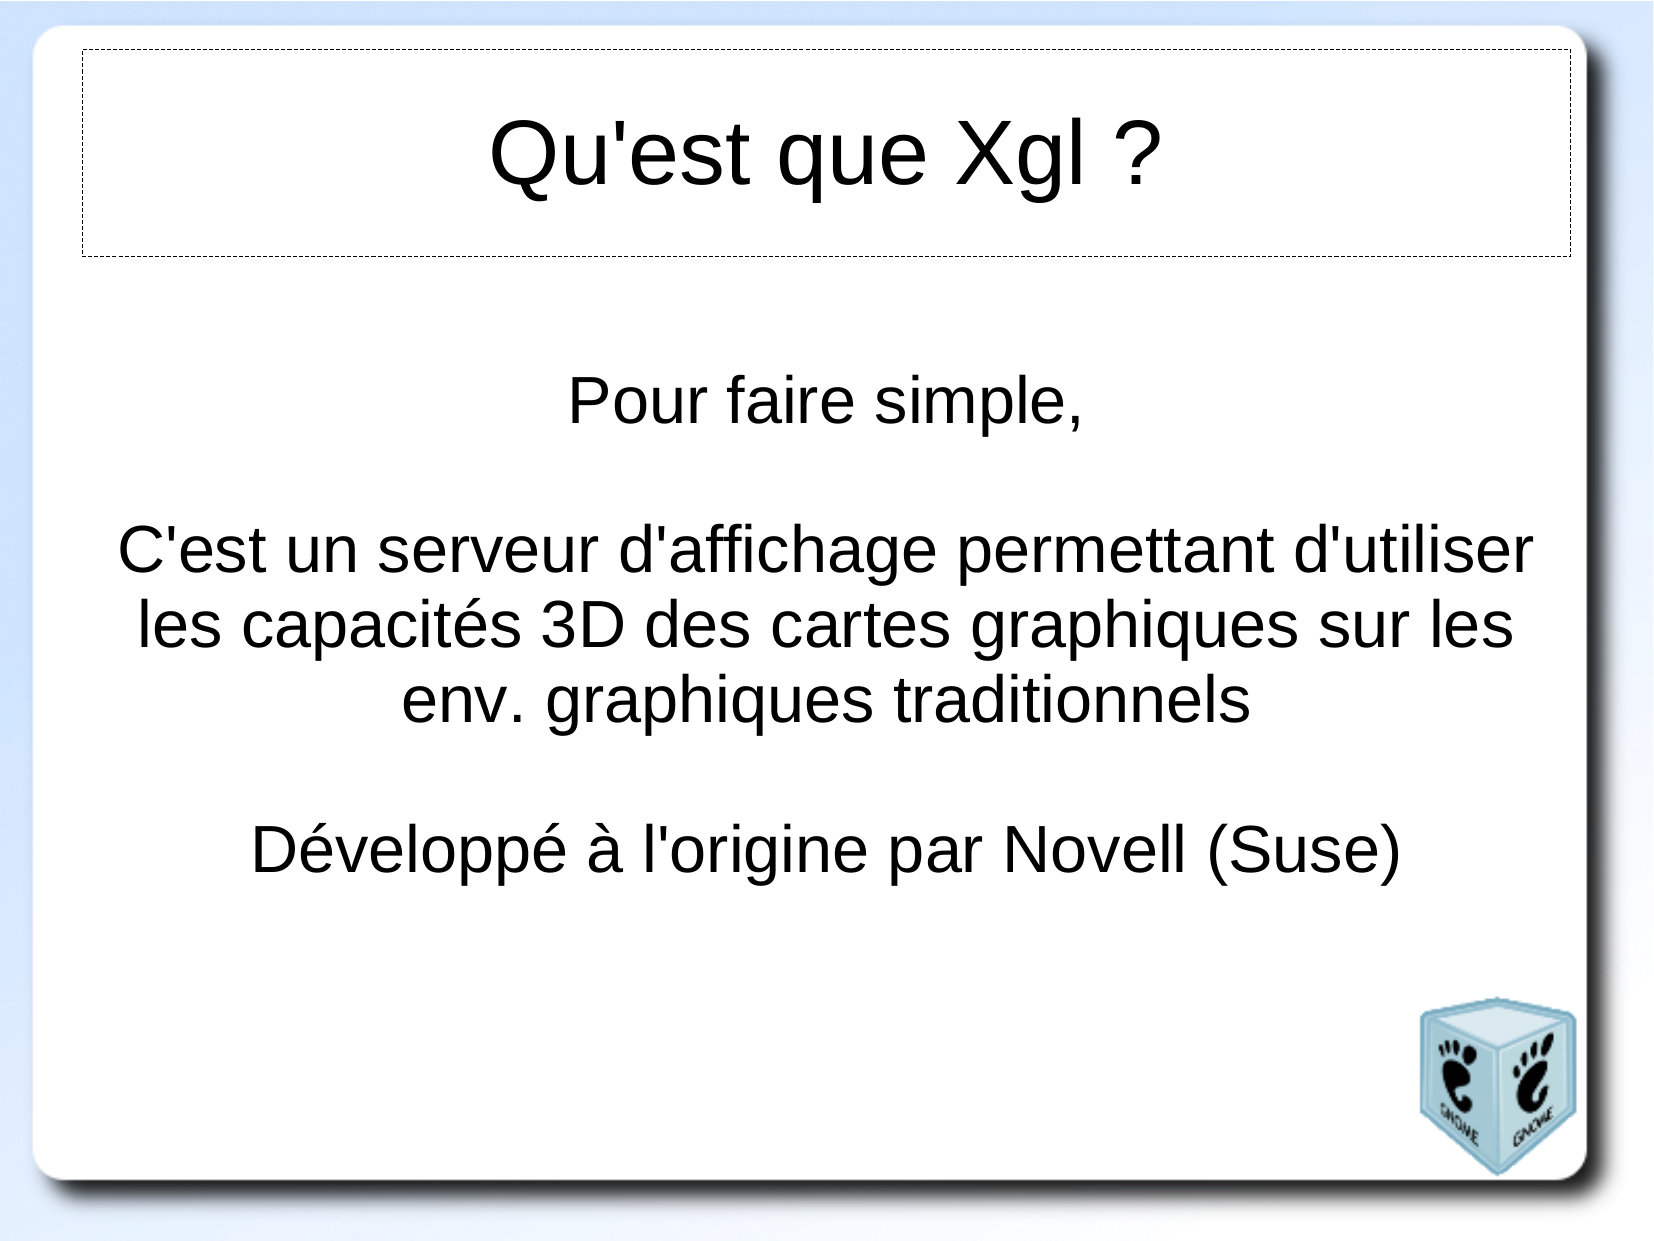

# Qu'est que Xgl ?
Pour faire simple,
C'est un serveur d'affichage permettant d'utiliser les capacités 3D des cartes graphiques sur les env. graphiques traditionnels
Développé à l'origine par Novell (Suse)